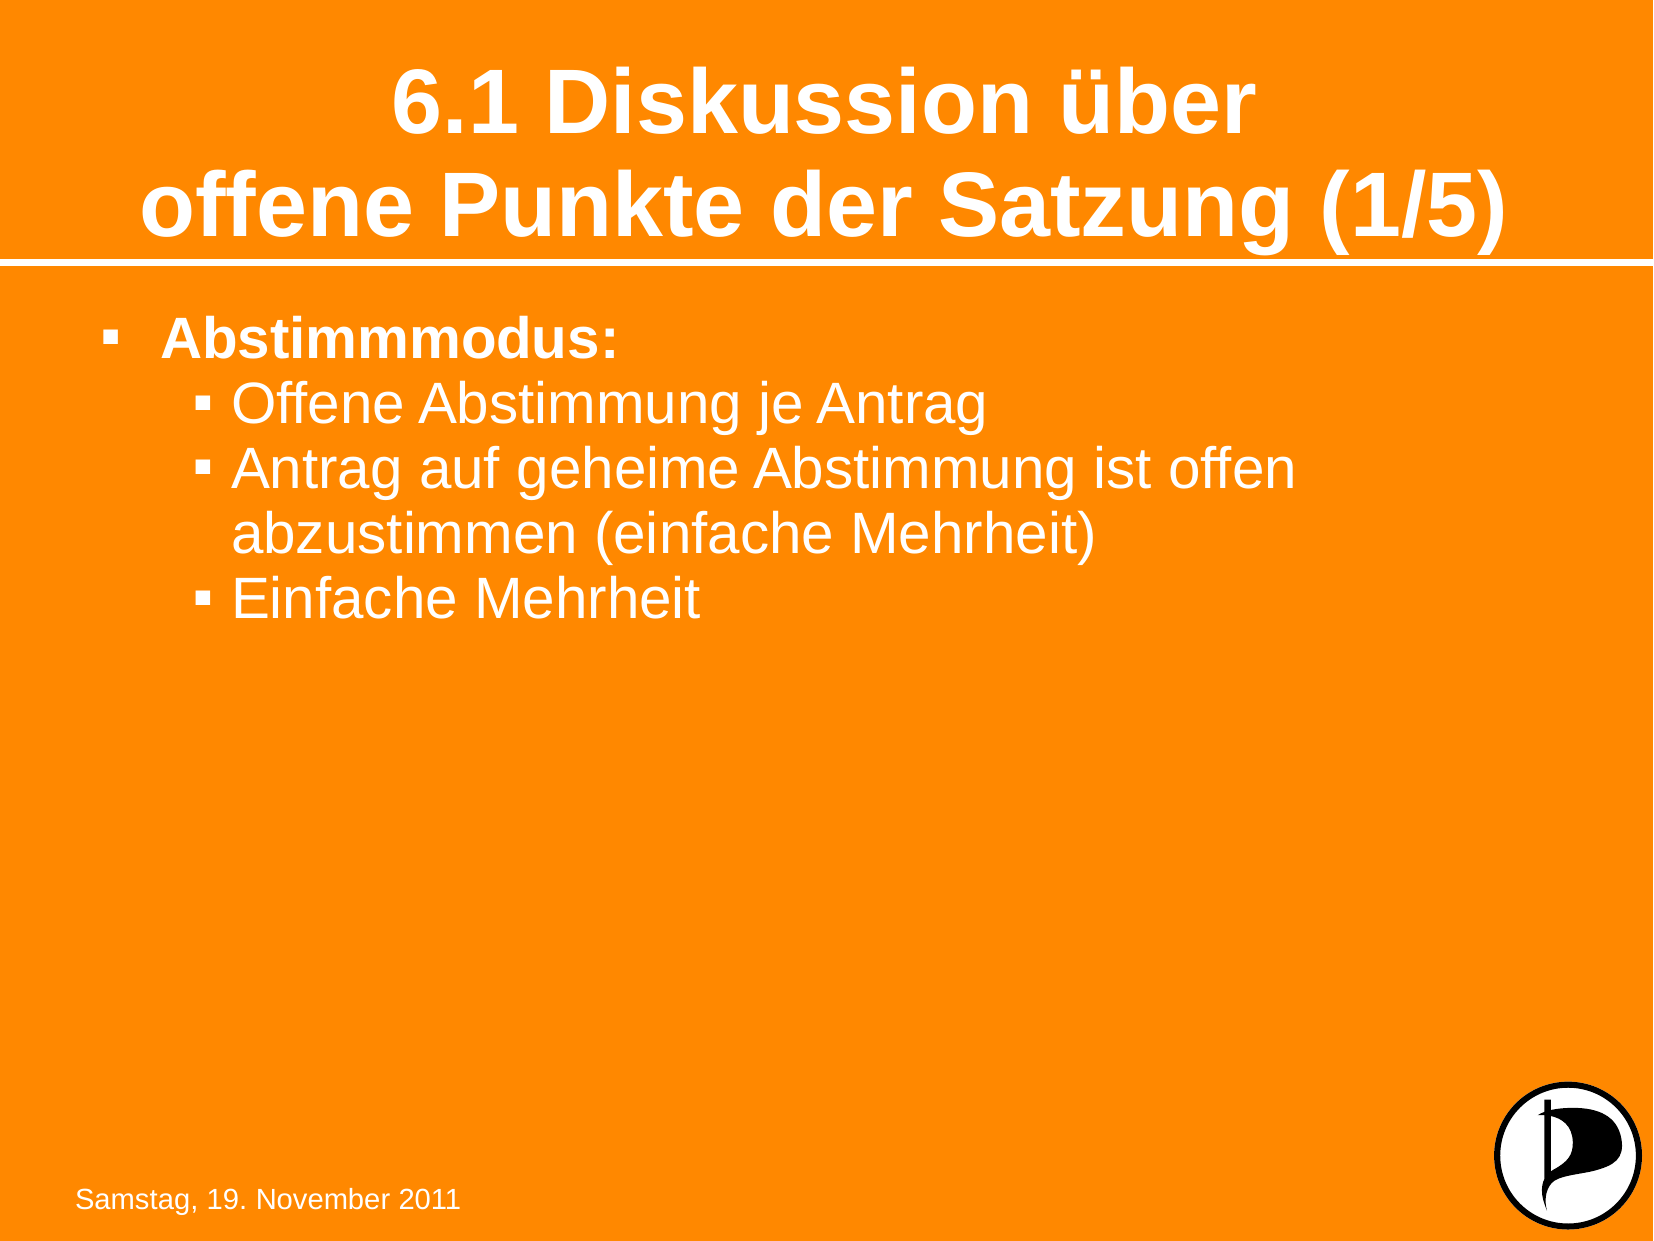

# 6.1 Diskussion über offene Punkte der Satzung (1/5)
Abstimmmodus:
Offene Abstimmung je Antrag
Antrag auf geheime Abstimmung ist offen abzustimmen (einfache Mehrheit)
Einfache Mehrheit